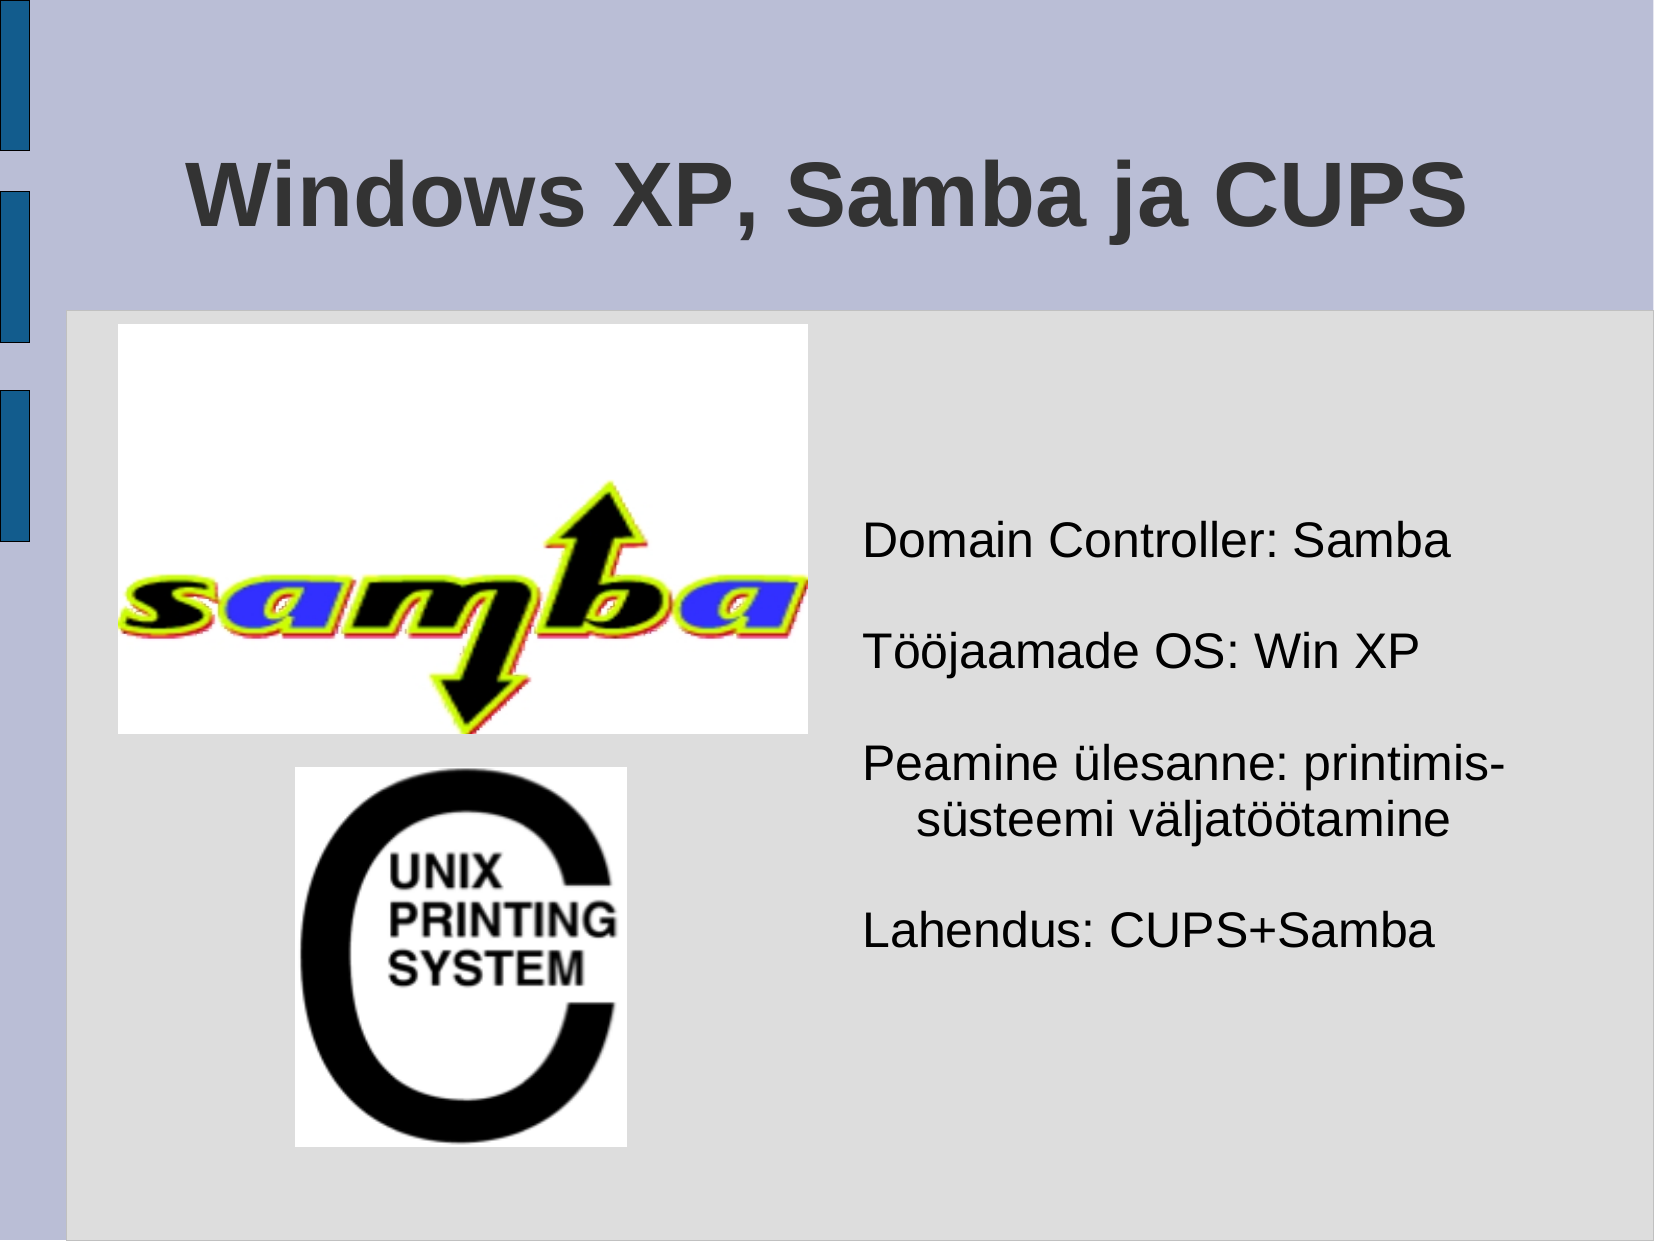

# Windows XP, Samba ja CUPS
Domain Controller: Samba
Tööjaamade OS: Win XP
Peamine ülesanne: printimis-süsteemi väljatöötamine
Lahendus: CUPS+Samba